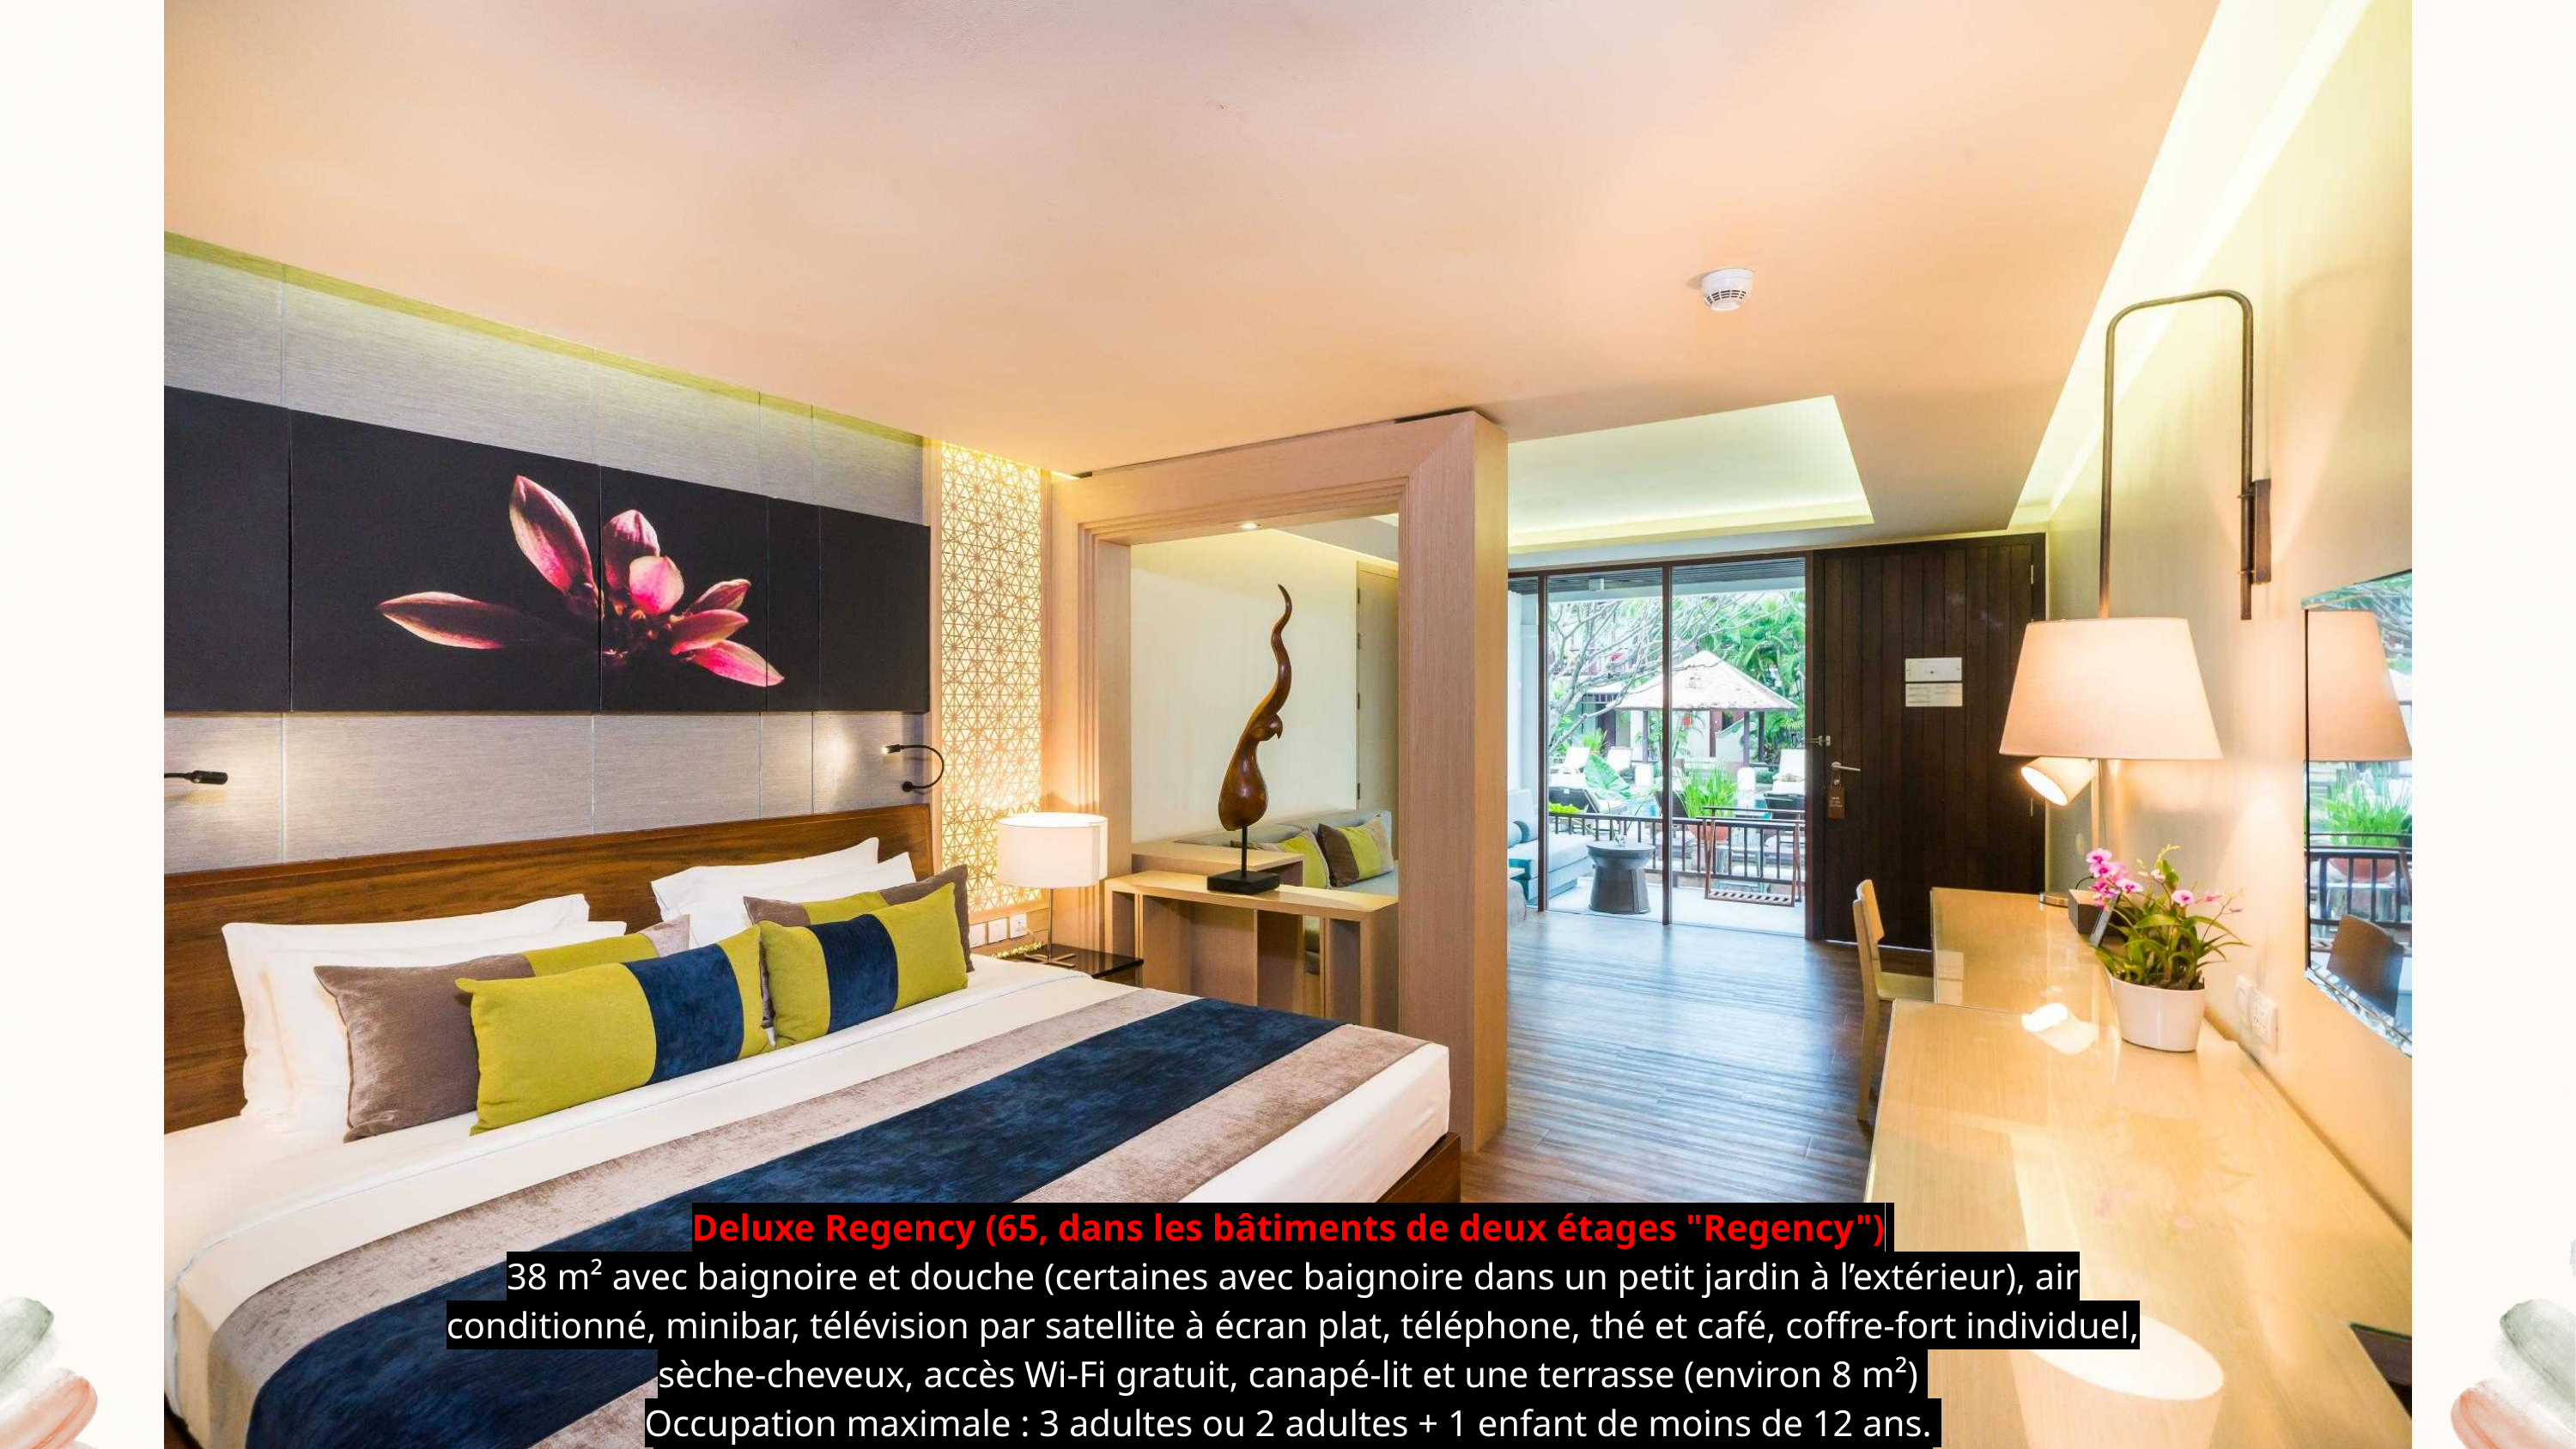

Deluxe Regency (65, dans les bâtiments de deux étages "Regency")
38 m² avec baignoire et douche (certaines avec baignoire dans un petit jardin à l’extérieur), air conditionné, minibar, télévision par satellite à écran plat, téléphone, thé et café, coffre-fort individuel, sèche-cheveux, accès Wi-Fi gratuit, canapé-lit et une terrasse (environ 8 m²)
Occupation maximale : 3 adultes ou 2 adultes + 1 enfant de moins de 12 ans.
Configuration de la chambre : 1 lit king ou 2 lits jumeaux avec un canapé-lit.
Vue : Jardin ou piscine